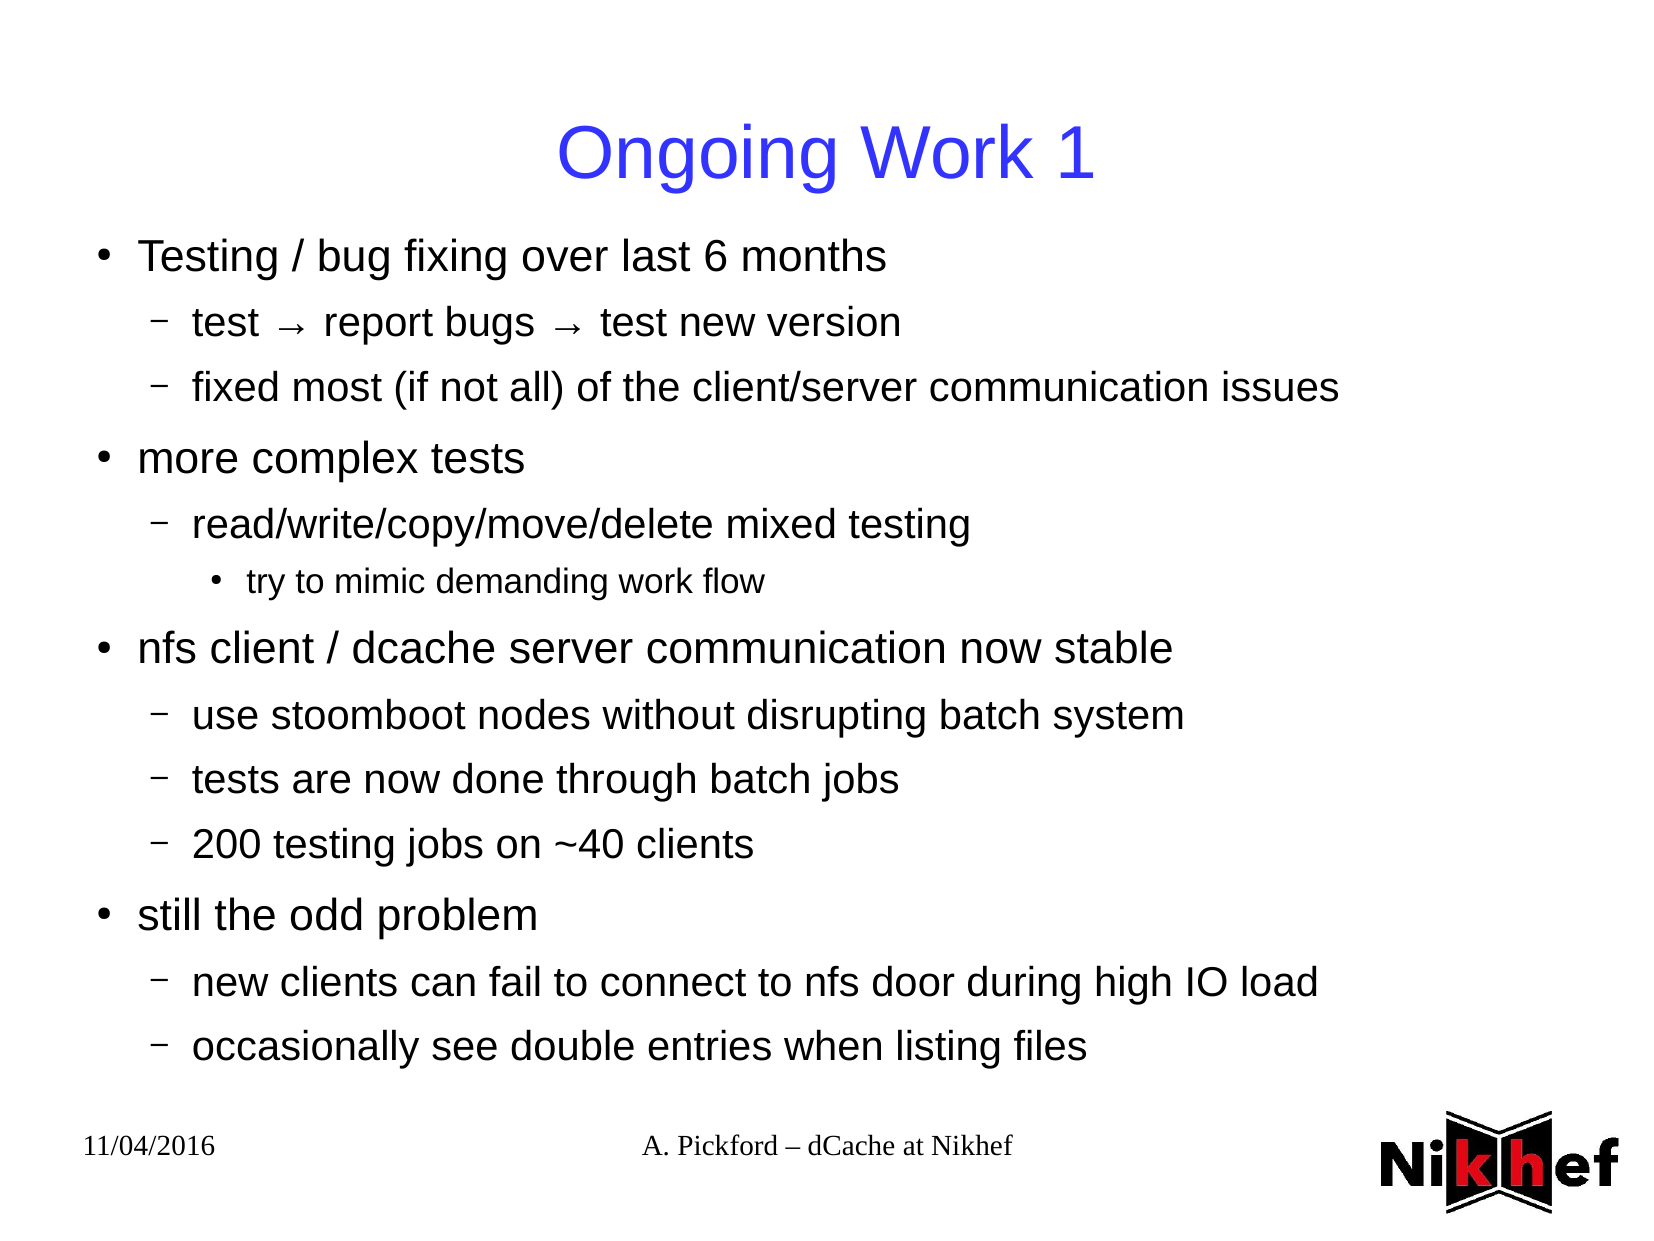

# Ongoing Work 1
Testing / bug fixing over last 6 months
test → report bugs → test new version
fixed most (if not all) of the client/server communication issues
more complex tests
read/write/copy/move/delete mixed testing
try to mimic demanding work flow
nfs client / dcache server communication now stable
use stoomboot nodes without disrupting batch system
tests are now done through batch jobs
200 testing jobs on ~40 clients
still the odd problem
new clients can fail to connect to nfs door during high IO load
occasionally see double entries when listing files